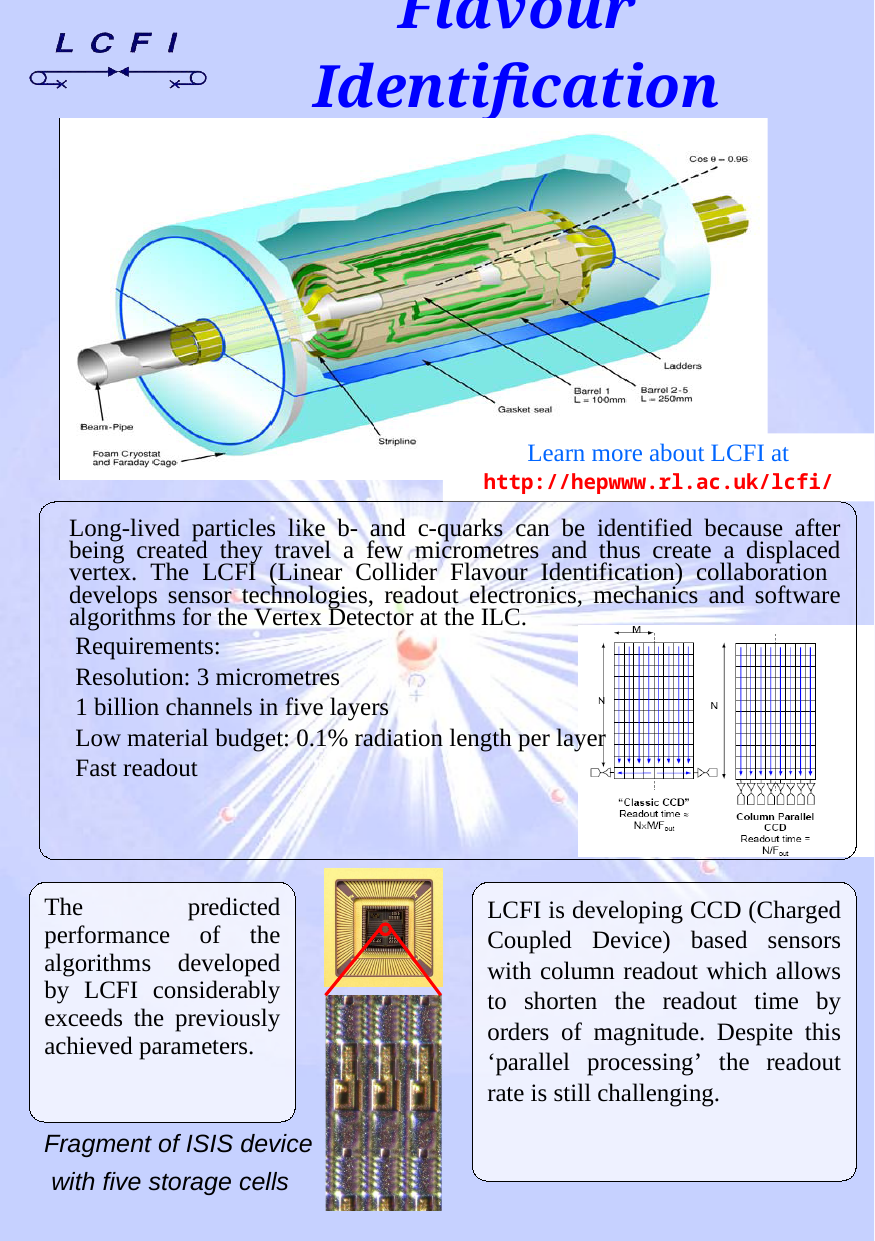

# Flavour Identification
Learn more about LCFI at
http://hepwww.rl.ac.uk/lcfi/
Long-lived particles like b- and c-quarks can be identified because after being created they travel a few micrometres and thus create a displaced vertex. The LCFI (Linear Collider Flavour Identification) collaboration develops sensor technologies, readout electronics, mechanics and software algorithms for the Vertex Detector at the ILC.
 Requirements:
 Resolution: 3 micrometres
 1 billion channels in five layers
 Low material budget: 0.1% radiation length per layer
 Fast readout
The predicted performance of the algorithms developed by LCFI considerably exceeds the previously achieved parameters.
LCFI is developing CCD (Charged Coupled Device) based sensors with column readout which allows to shorten the readout time by orders of magnitude. Despite this ‘parallel processing’ the readout rate is still challenging.
Fragment of ISIS device
 with five storage cells